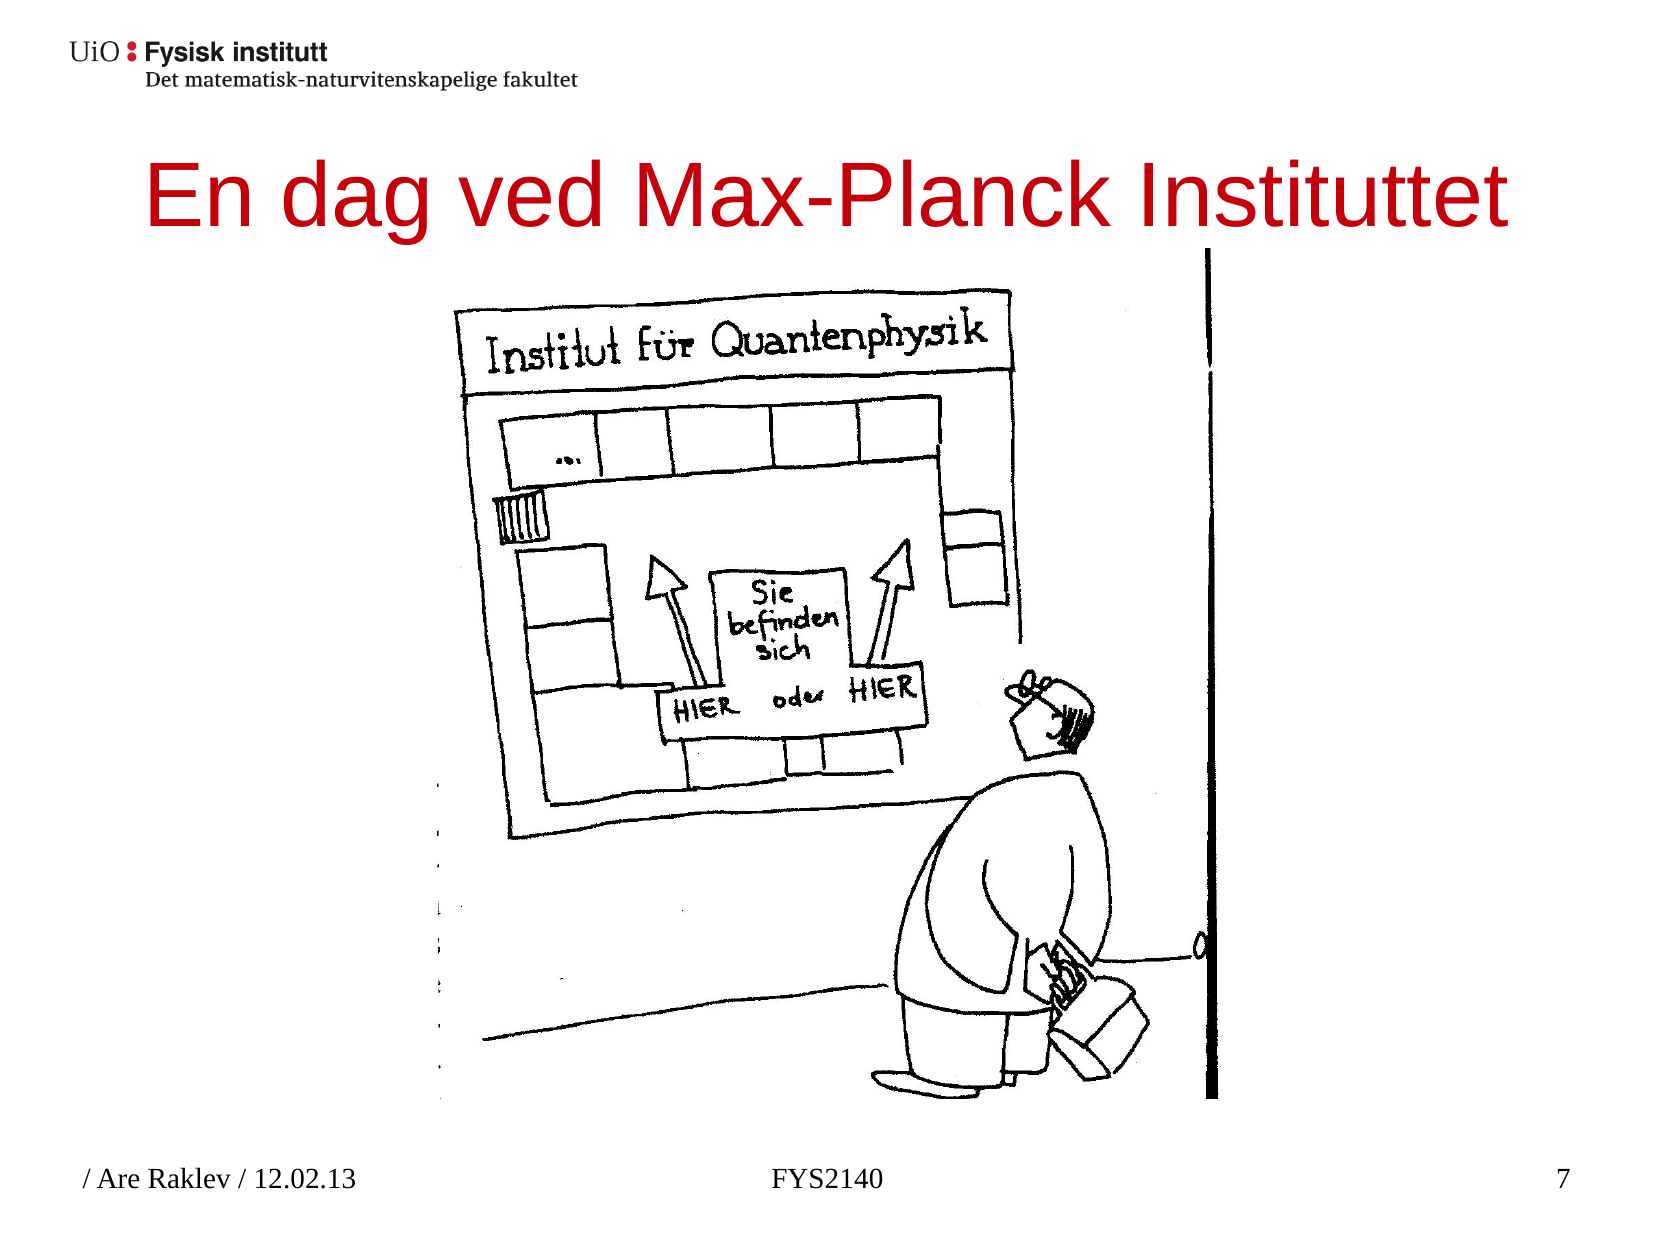

# En dag ved Max-Planck Instituttet
/ Are Raklev / 12.02.13
FYS2140
7